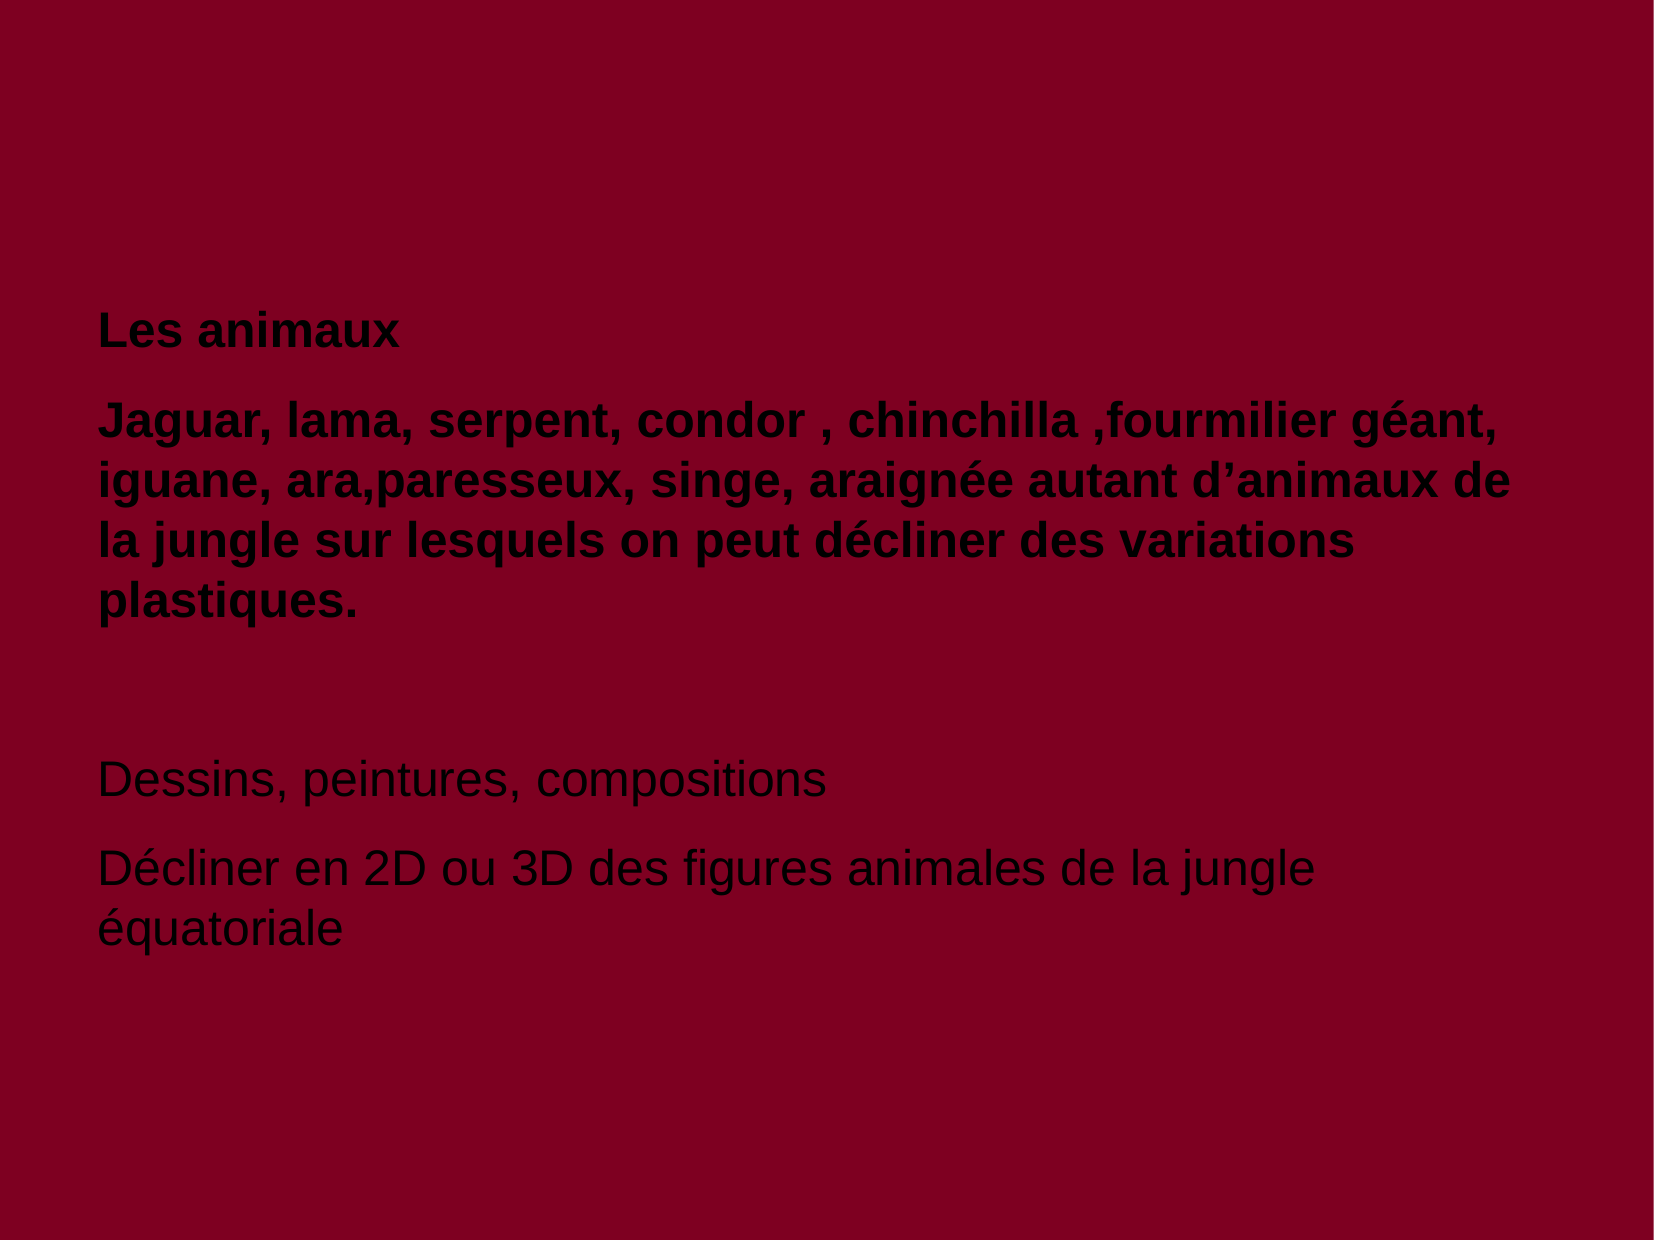

#
Les animaux
Jaguar, lama, serpent, condor , chinchilla ,fourmilier géant, iguane, ara,paresseux, singe, araignée autant d’animaux de la jungle sur lesquels on peut décliner des variations plastiques.
Dessins, peintures, compositions
Décliner en 2D ou 3D des figures animales de la jungle équatoriale